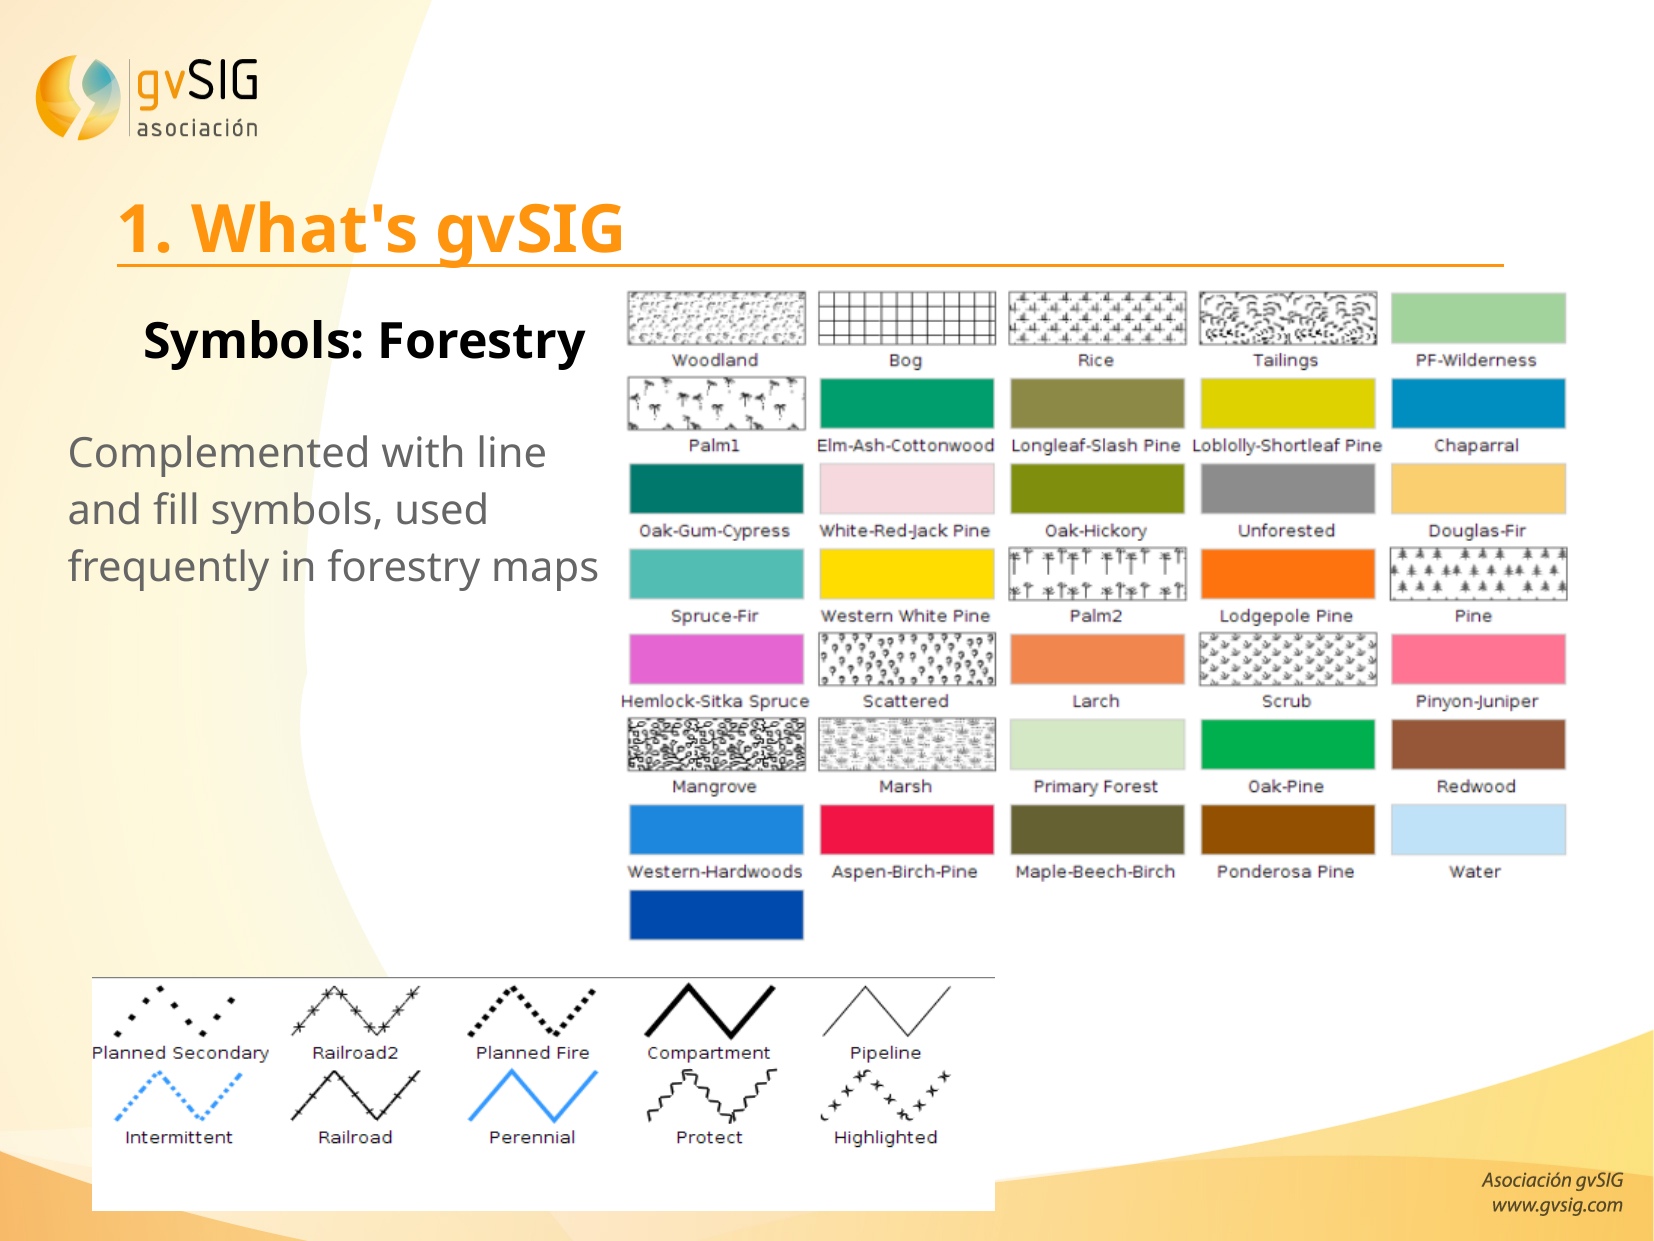

# 1. What's gvSIG
Symbols: Forestry
Complemented with line and fill symbols, used frequently in forestry maps